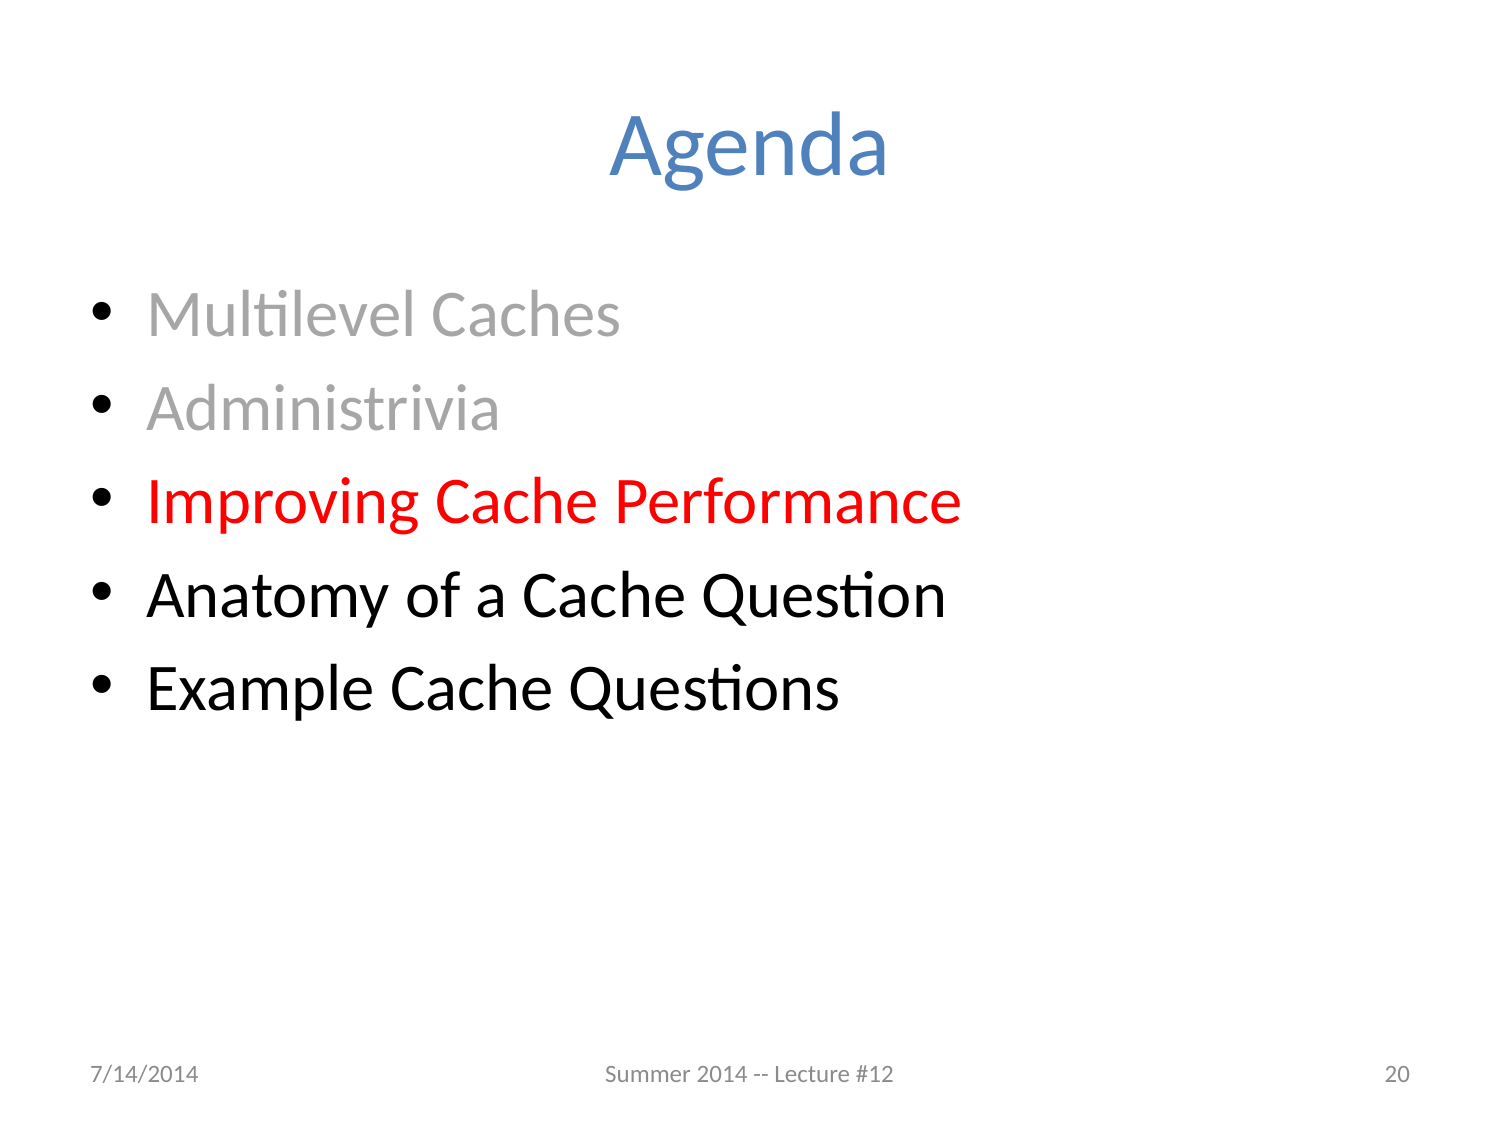

# Agenda
Multilevel Caches
Administrivia
Improving Cache Performance
Anatomy of a Cache Question
Example Cache Questions
7/14/2014
Summer 2014 -- Lecture #12